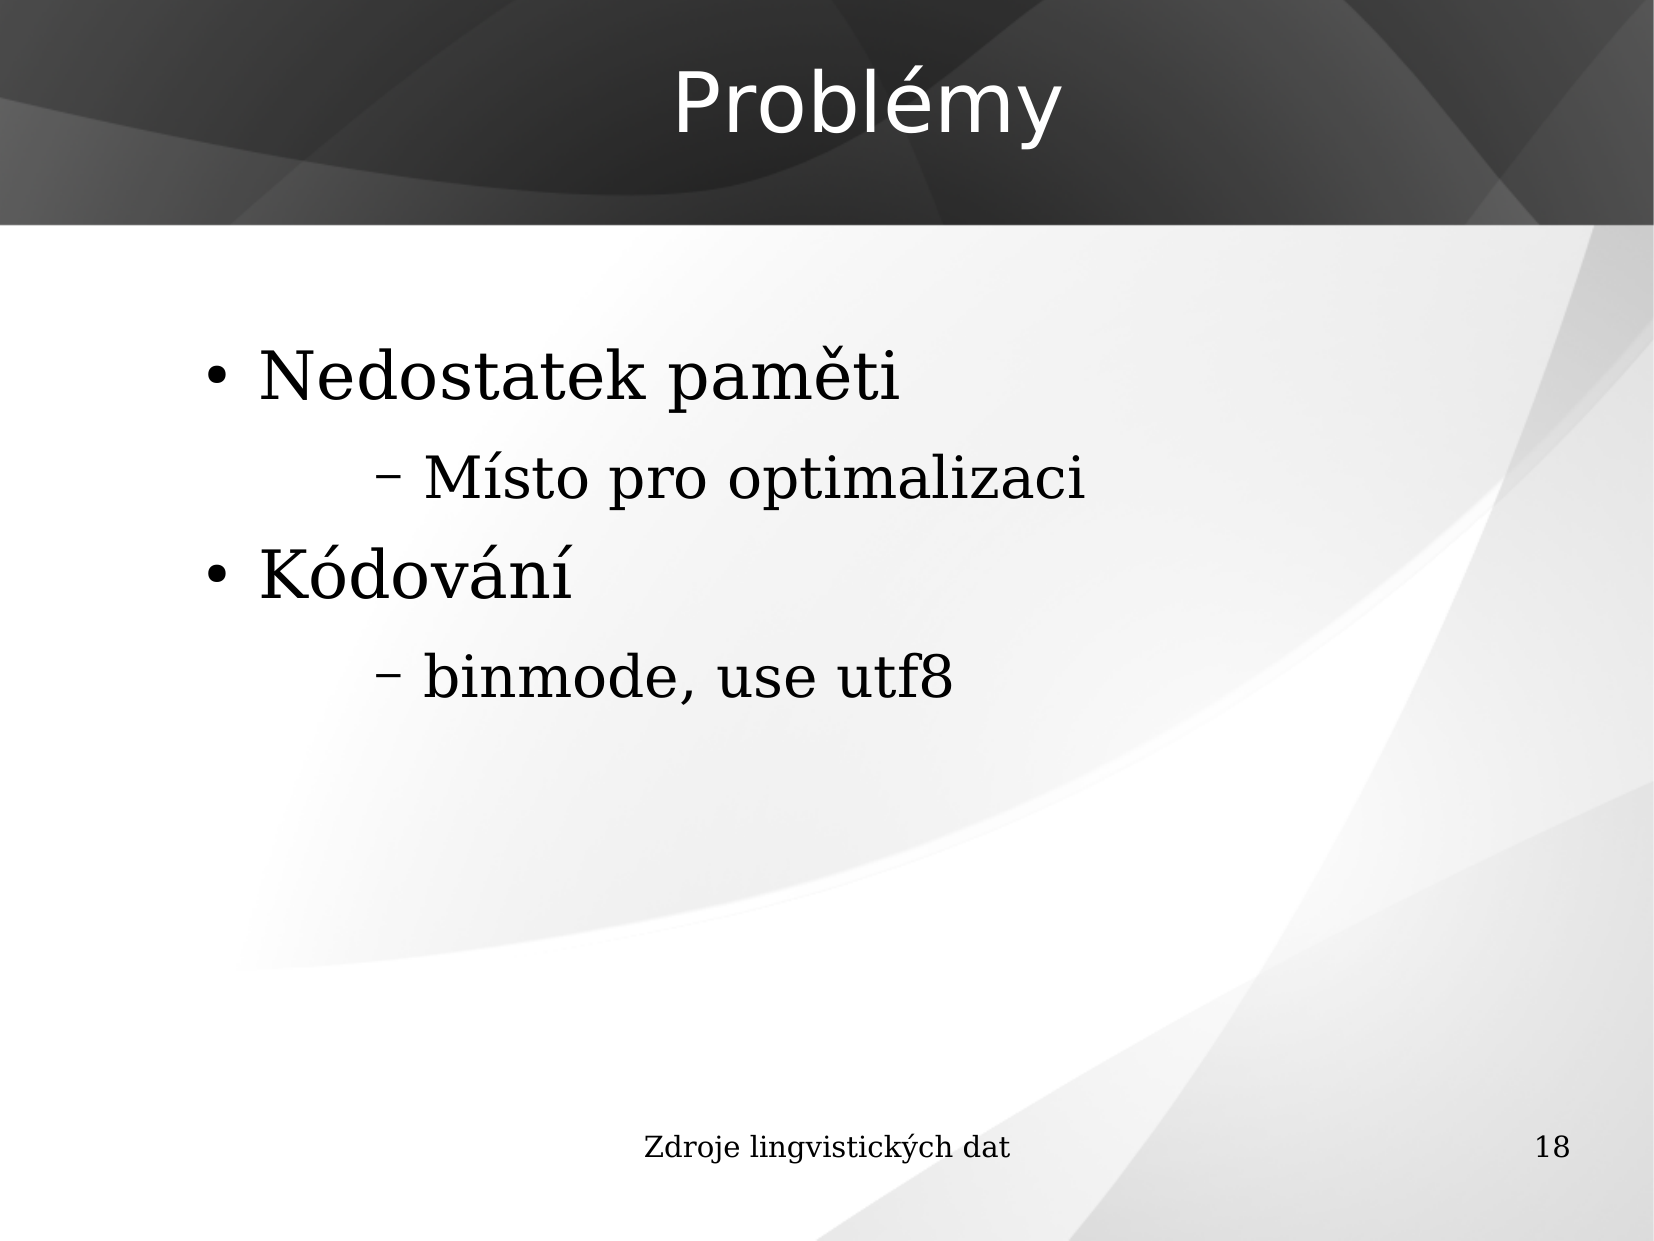

# Problémy
Nedostatek paměti
Místo pro optimalizaci
Kódování
binmode, use utf8
Zdroje lingvistických dat
18